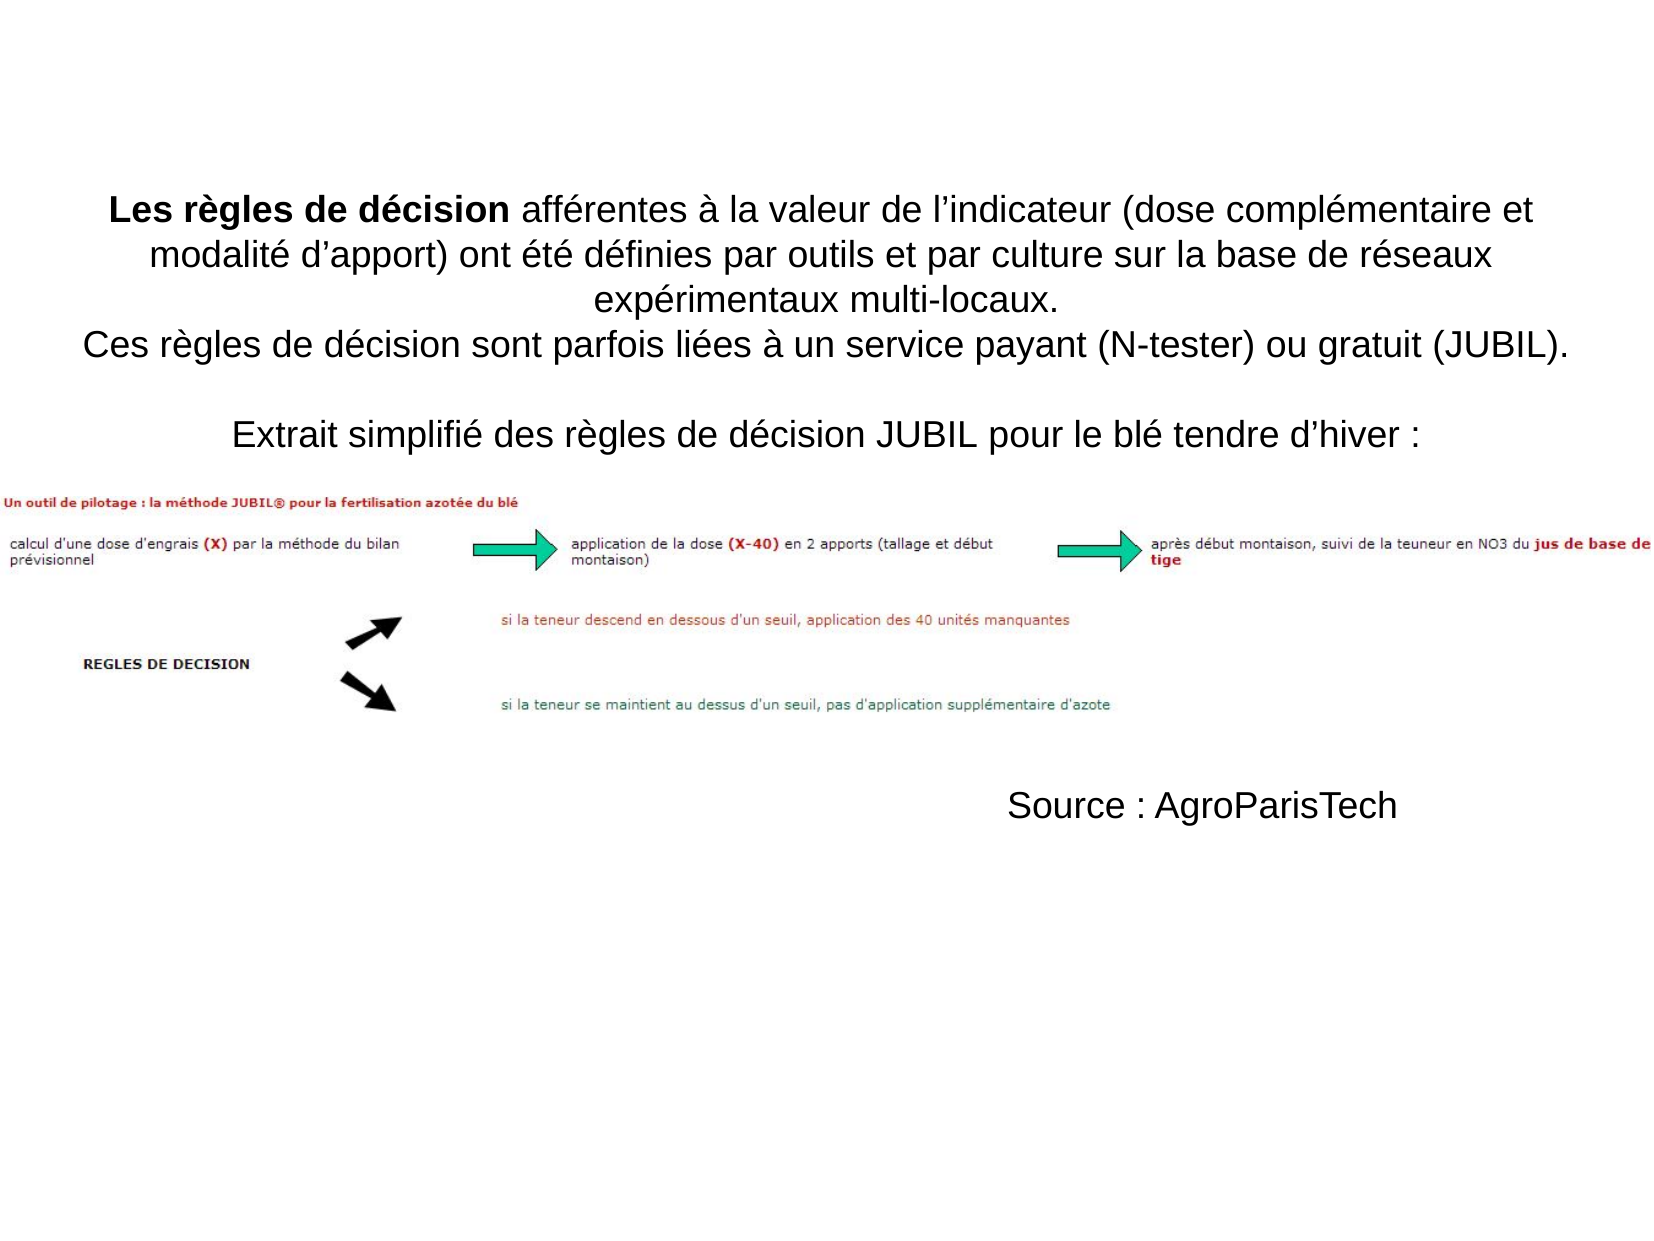

# Les règles de décision afférentes à la valeur de l’indicateur (dose complémentaire et modalité d’apport) ont été définies par outils et par culture sur la base de réseaux expérimentaux multi-locaux. Ces règles de décision sont parfois liées à un service payant (N-tester) ou gratuit (JUBIL). Extrait simplifié des règles de décision JUBIL pour le blé tendre d’hiver :
Source : AgroParisTech